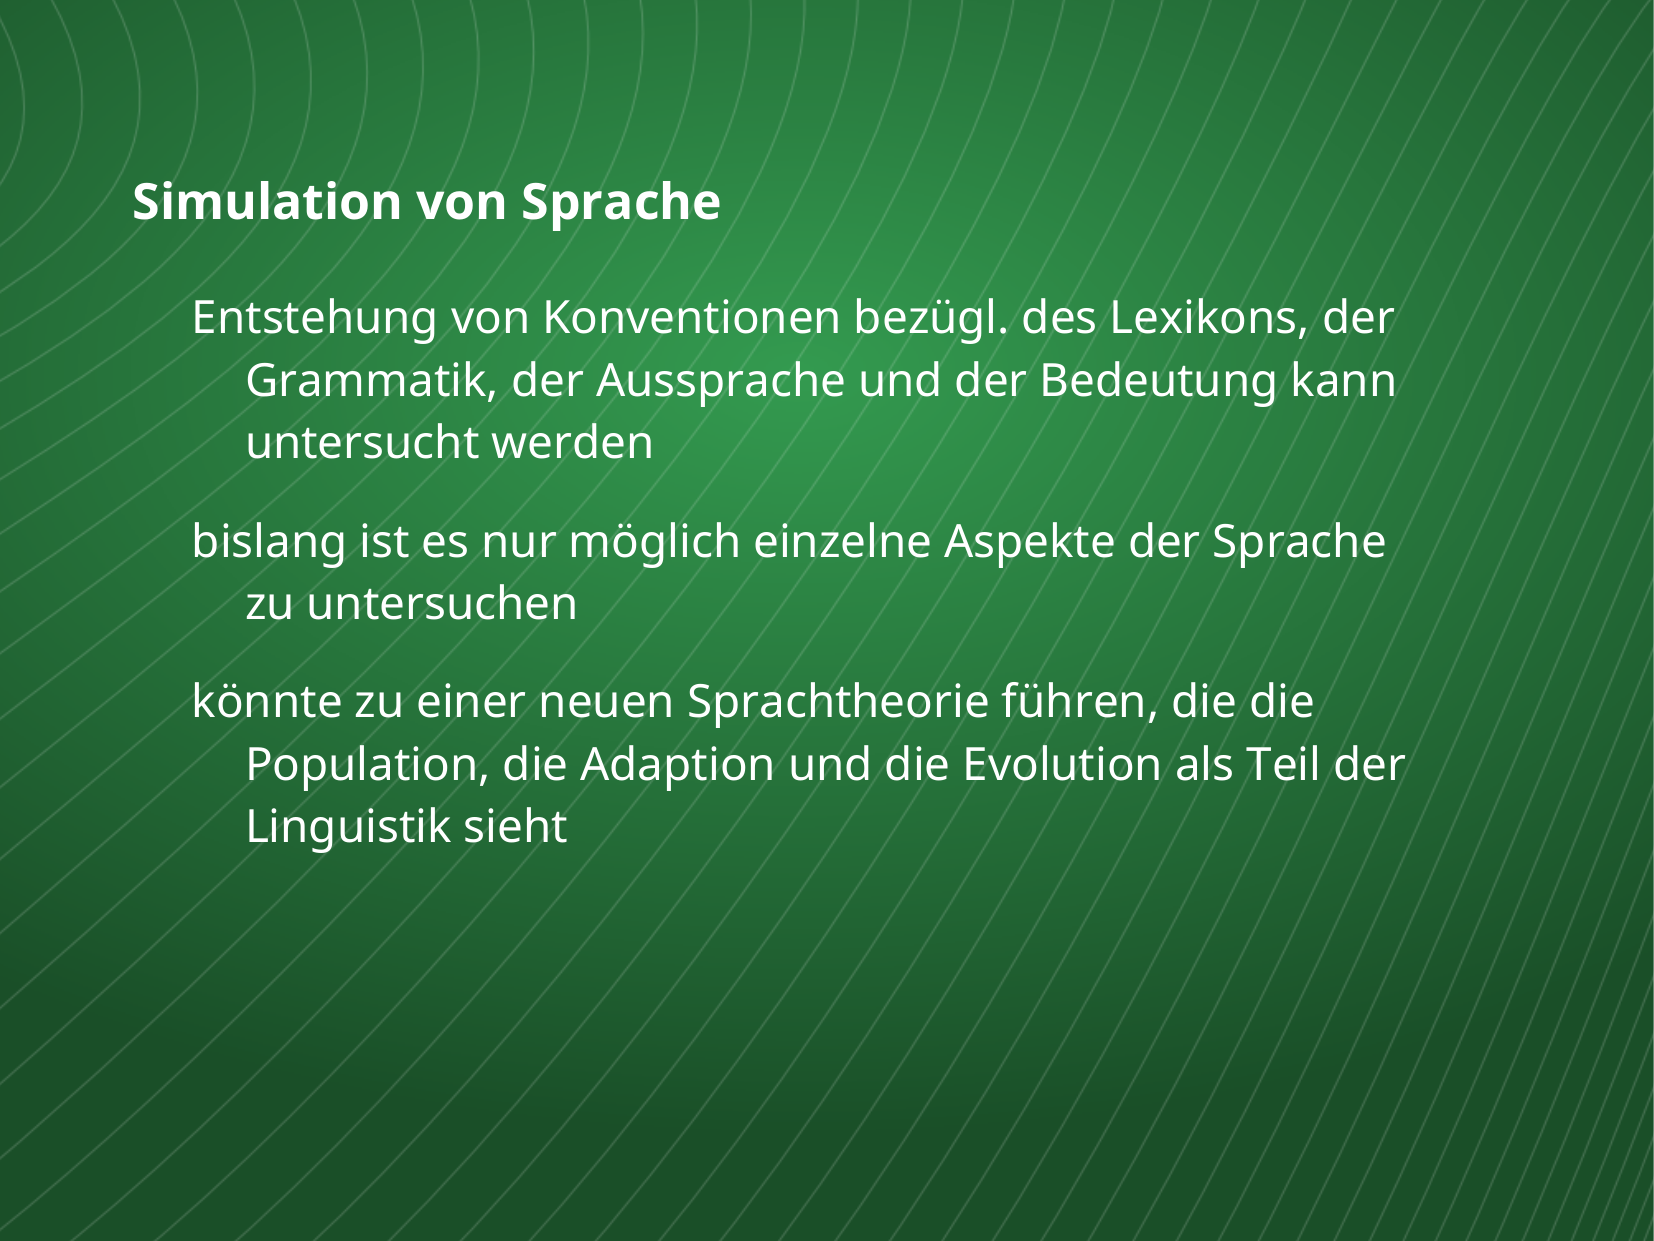

Simulation von Sprache
Entstehung von Konventionen bezügl. des Lexikons, der Grammatik, der Aussprache und der Bedeutung kann untersucht werden
bislang ist es nur möglich einzelne Aspekte der Sprache zu untersuchen
könnte zu einer neuen Sprachtheorie führen, die die Population, die Adaption und die Evolution als Teil der Linguistik sieht